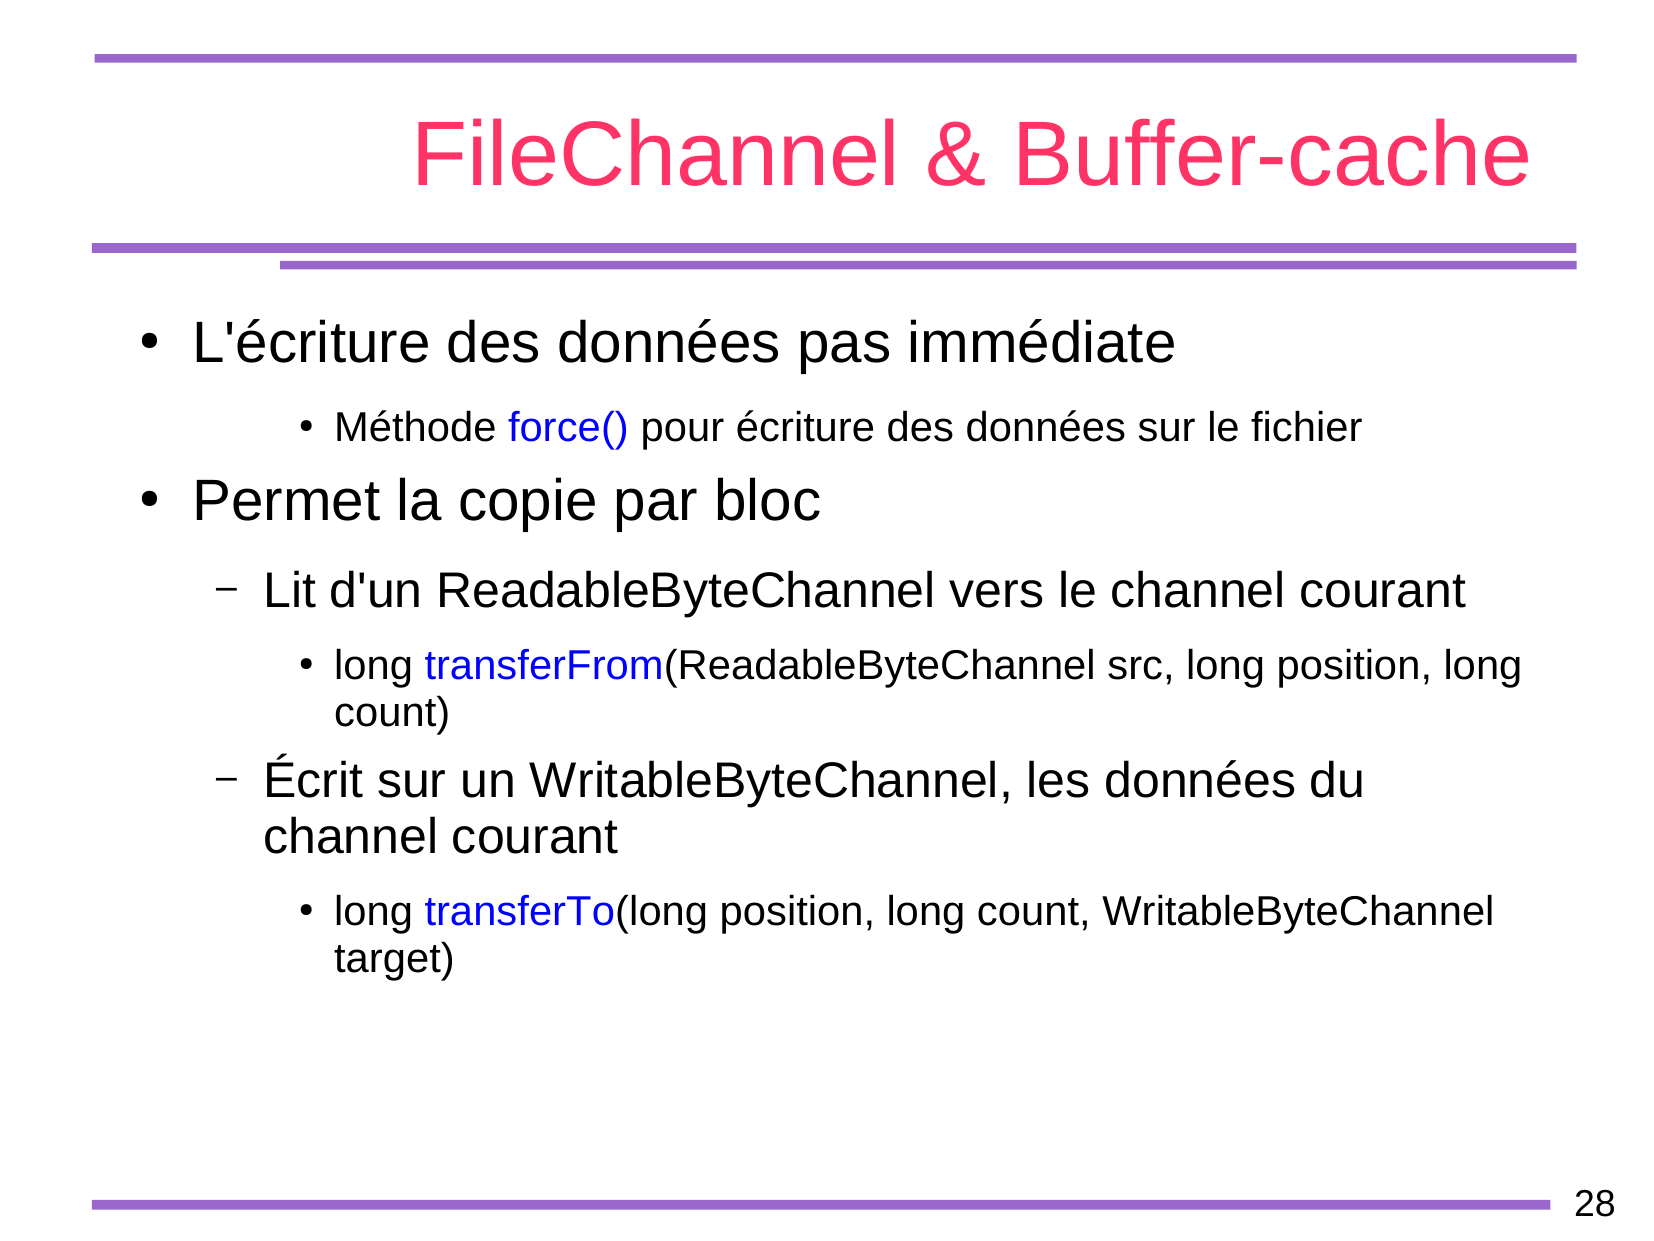

# FileChannel & Buffer-cache
L'écriture des données pas immédiate
Méthode force() pour écriture des données sur le fichier
Permet la copie par bloc
Lit d'un ReadableByteChannel vers le channel courant
long transferFrom(ReadableByteChannel src, long position, long count)
Écrit sur un WritableByteChannel, les données du channel courant
long transferTo(long position, long count, WritableByteChannel target)